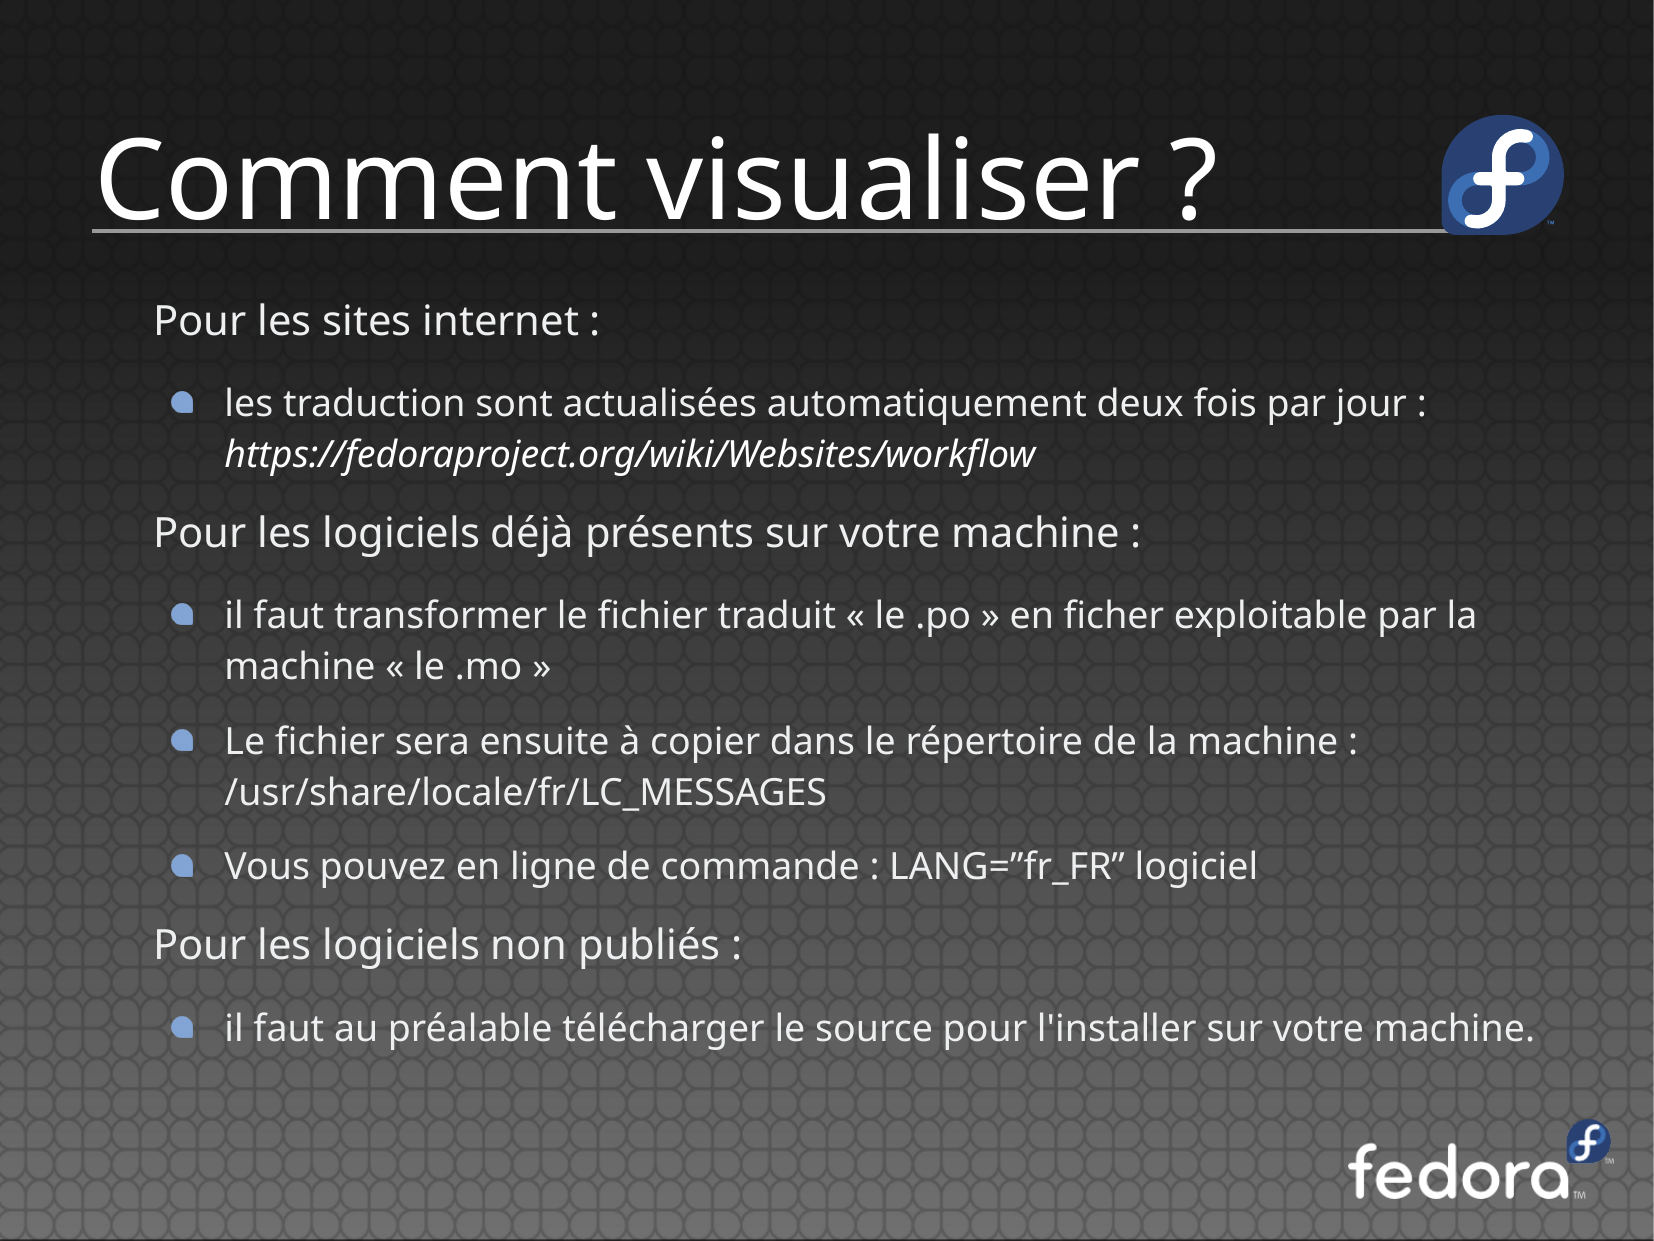

Comment visualiser ?
# Pour les sites internet :
les traduction sont actualisées automatiquement deux fois par jour : https://fedoraproject.org/wiki/Websites/workflow
Pour les logiciels déjà présents sur votre machine :
il faut transformer le fichier traduit « le .po » en ficher exploitable par la machine « le .mo »
Le fichier sera ensuite à copier dans le répertoire de la machine : /usr/share/locale/fr/LC_MESSAGES
Vous pouvez en ligne de commande : LANG=”fr_FR” logiciel
Pour les logiciels non publiés :
il faut au préalable télécharger le source pour l'installer sur votre machine.